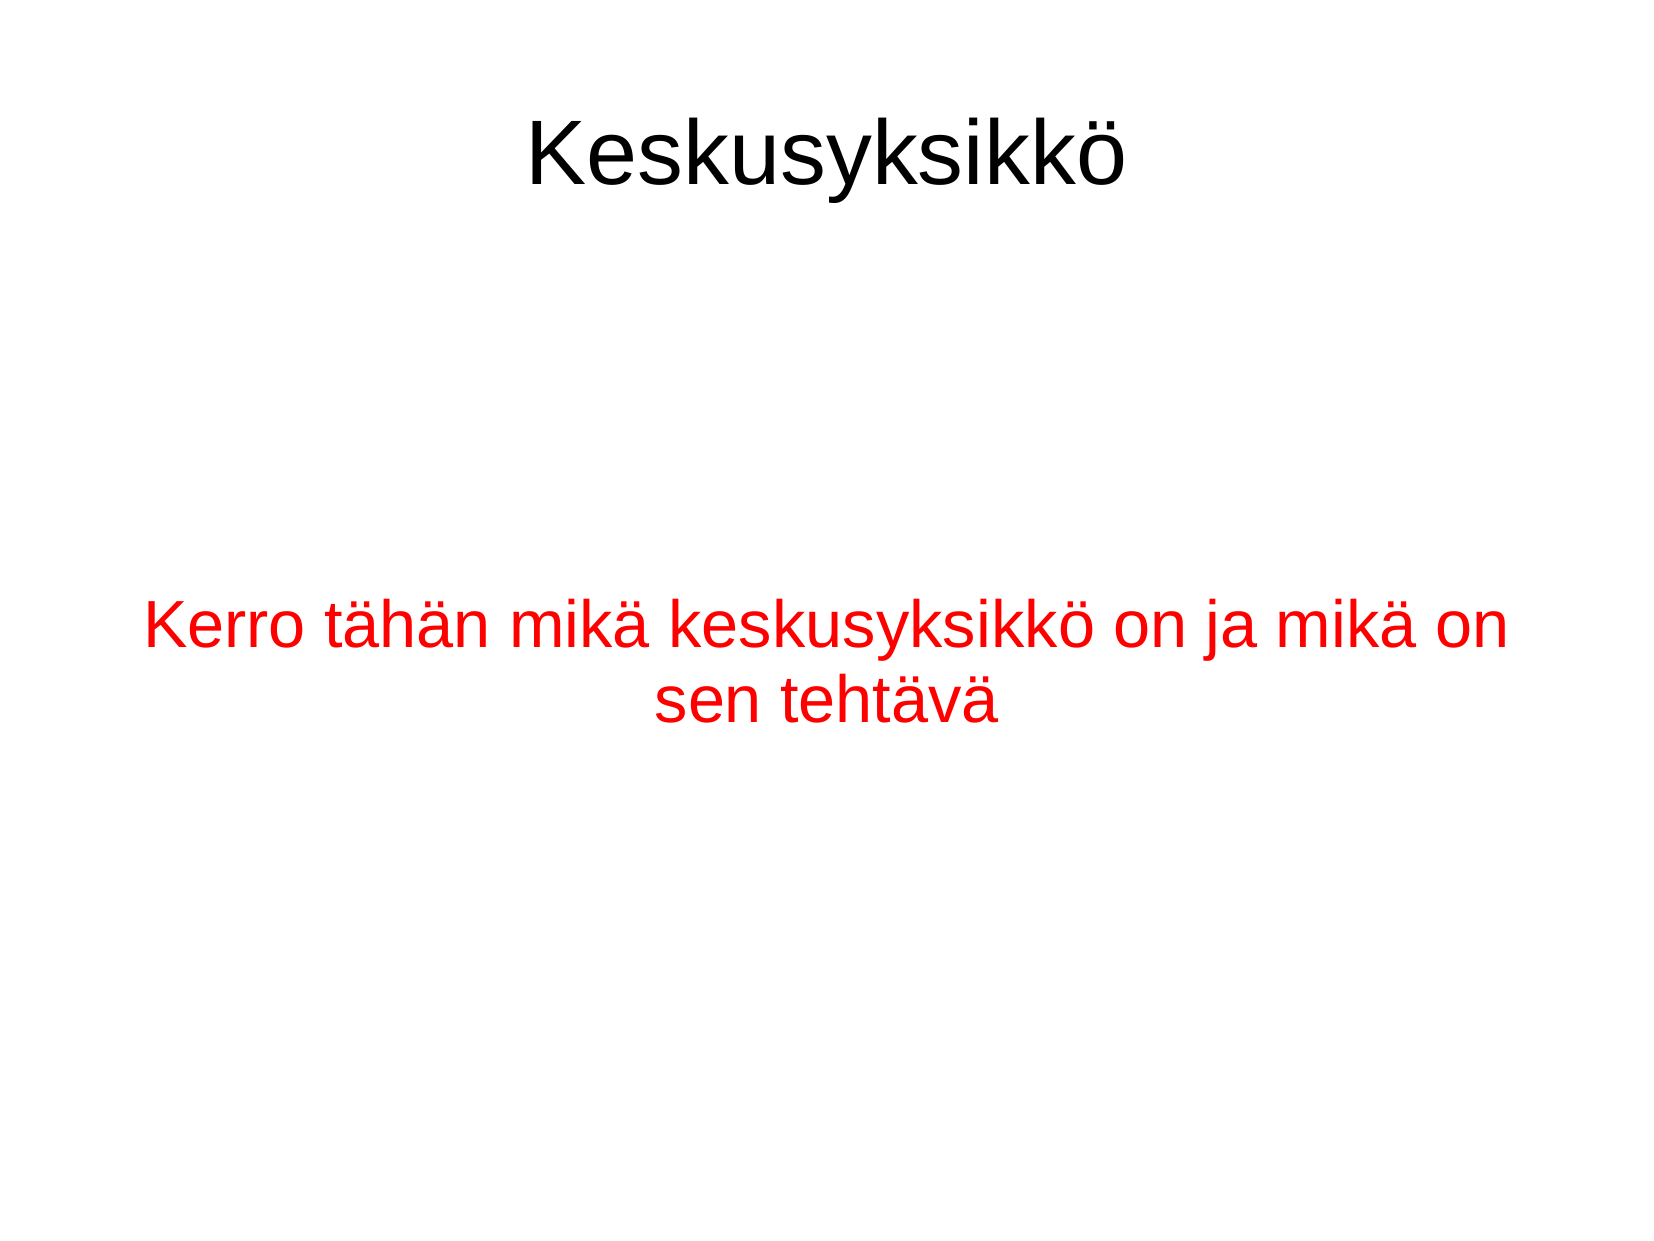

# Keskusyksikkö
Kerro tähän mikä keskusyksikkö on ja mikä on sen tehtävä